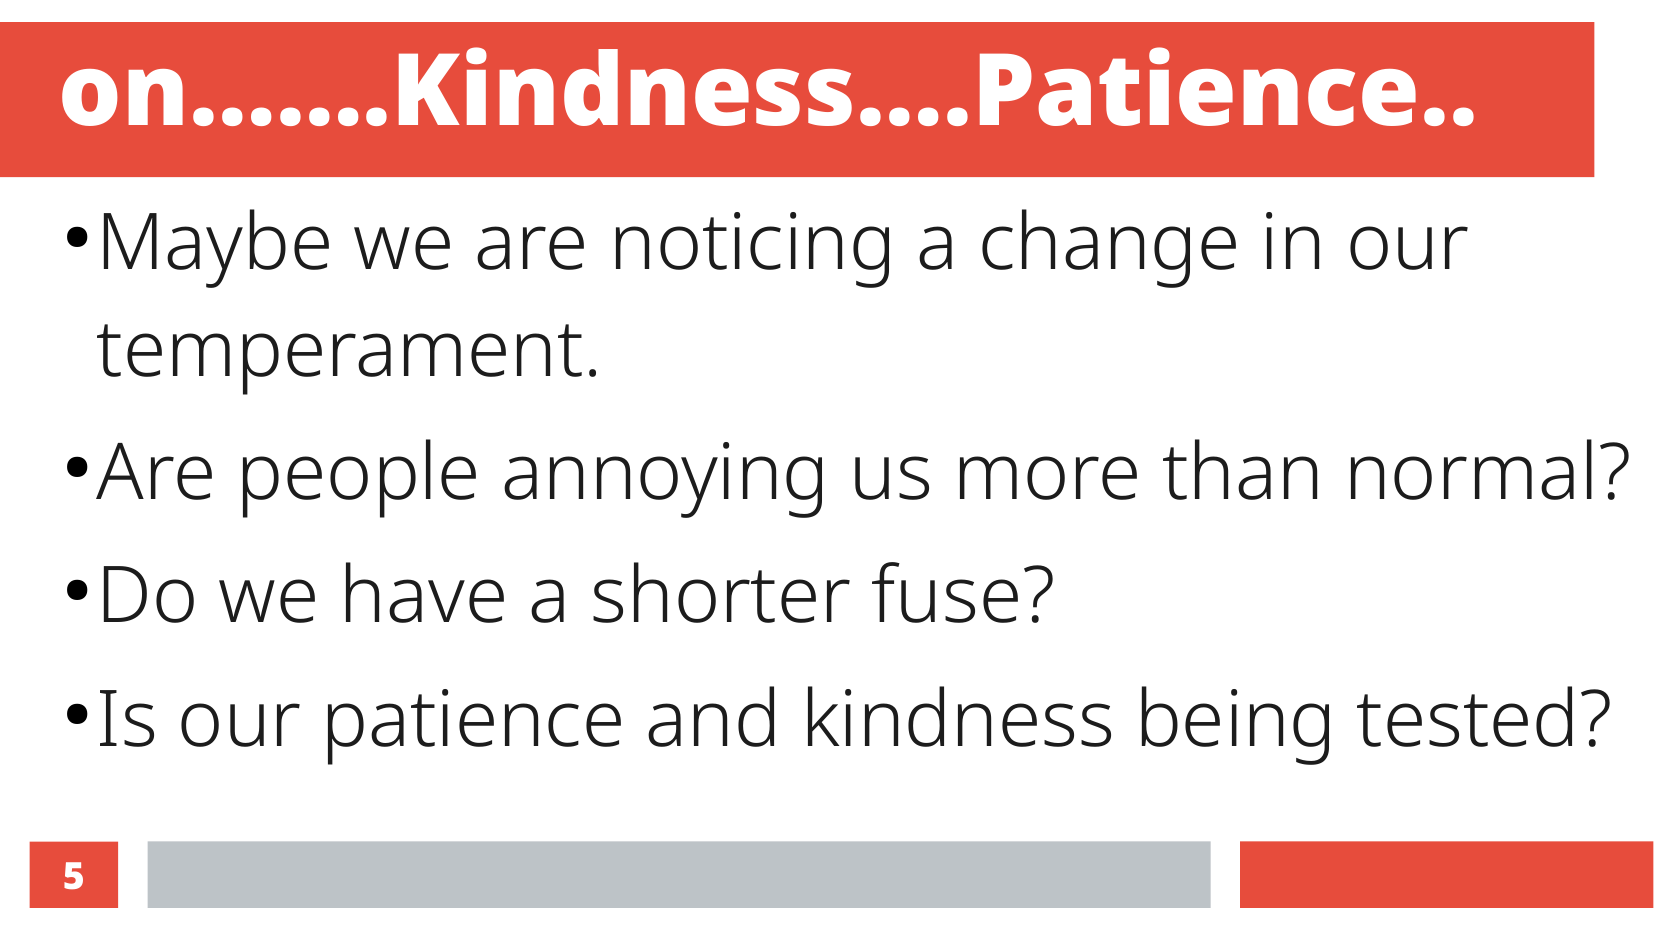

# Put on…….Kindness….Patience..
Maybe we are noticing a change in our temperament.
Are people annoying us more than normal?
Do we have a shorter fuse?
Is our patience and kindness being tested?
5